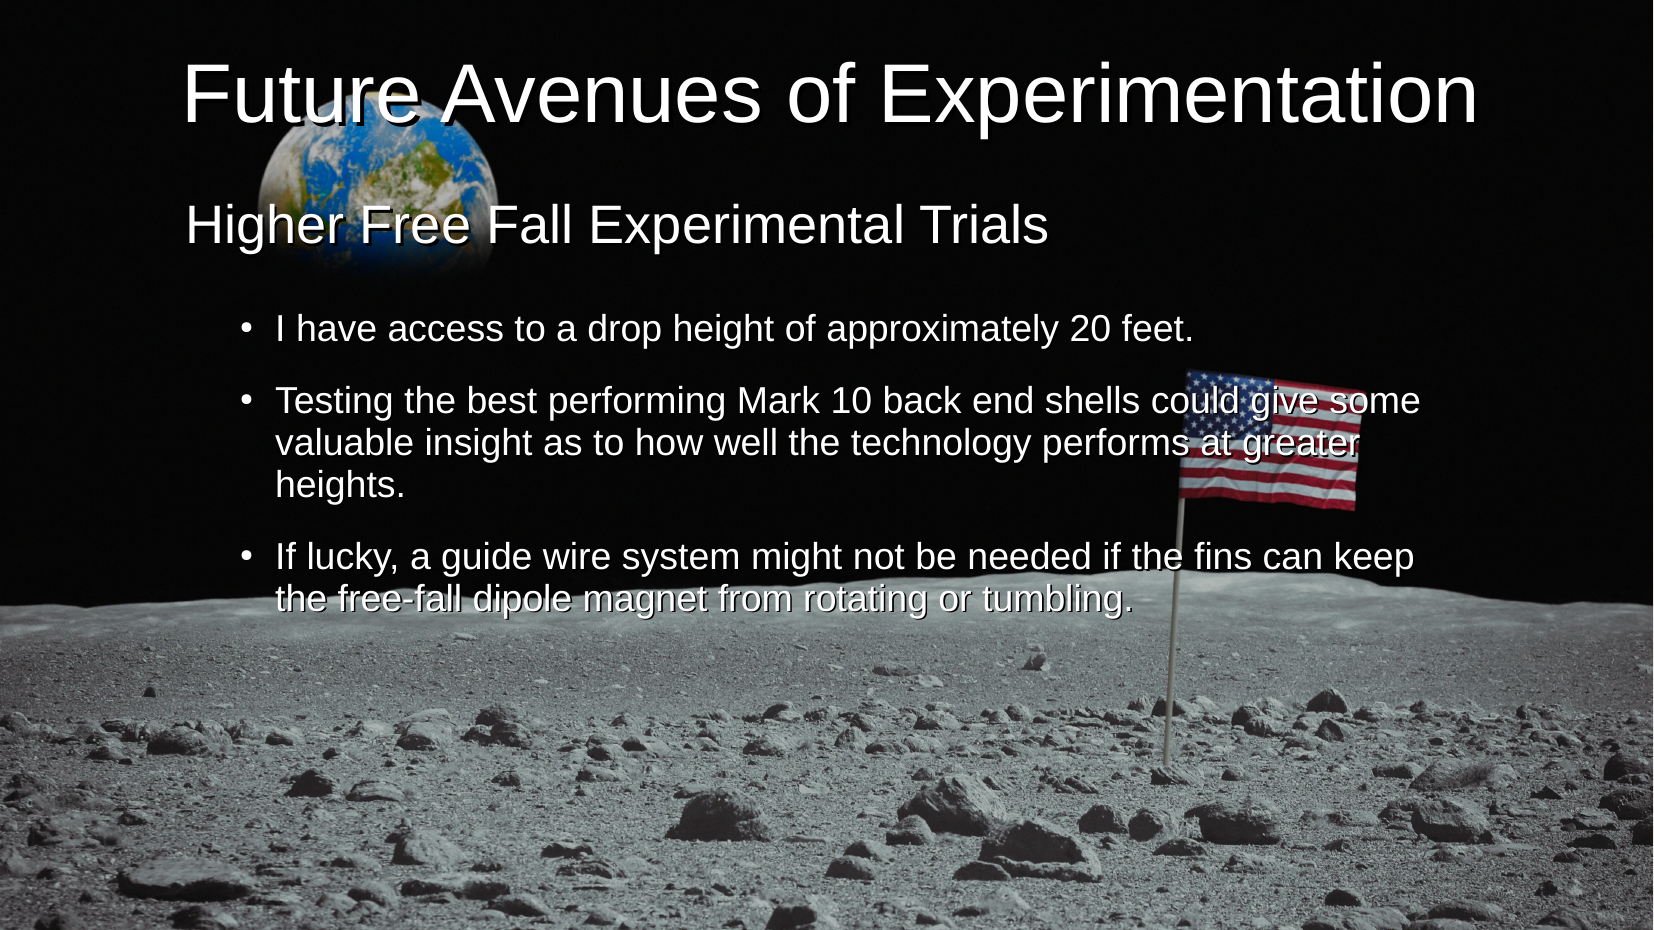

# Future Avenues of Experimentation
Higher Free Fall Experimental Trials
I have access to a drop height of approximately 20 feet.
Testing the best performing Mark 10 back end shells could give some valuable insight as to how well the technology performs at greater heights.
If lucky, a guide wire system might not be needed if the fins can keep the free-fall dipole magnet from rotating or tumbling.